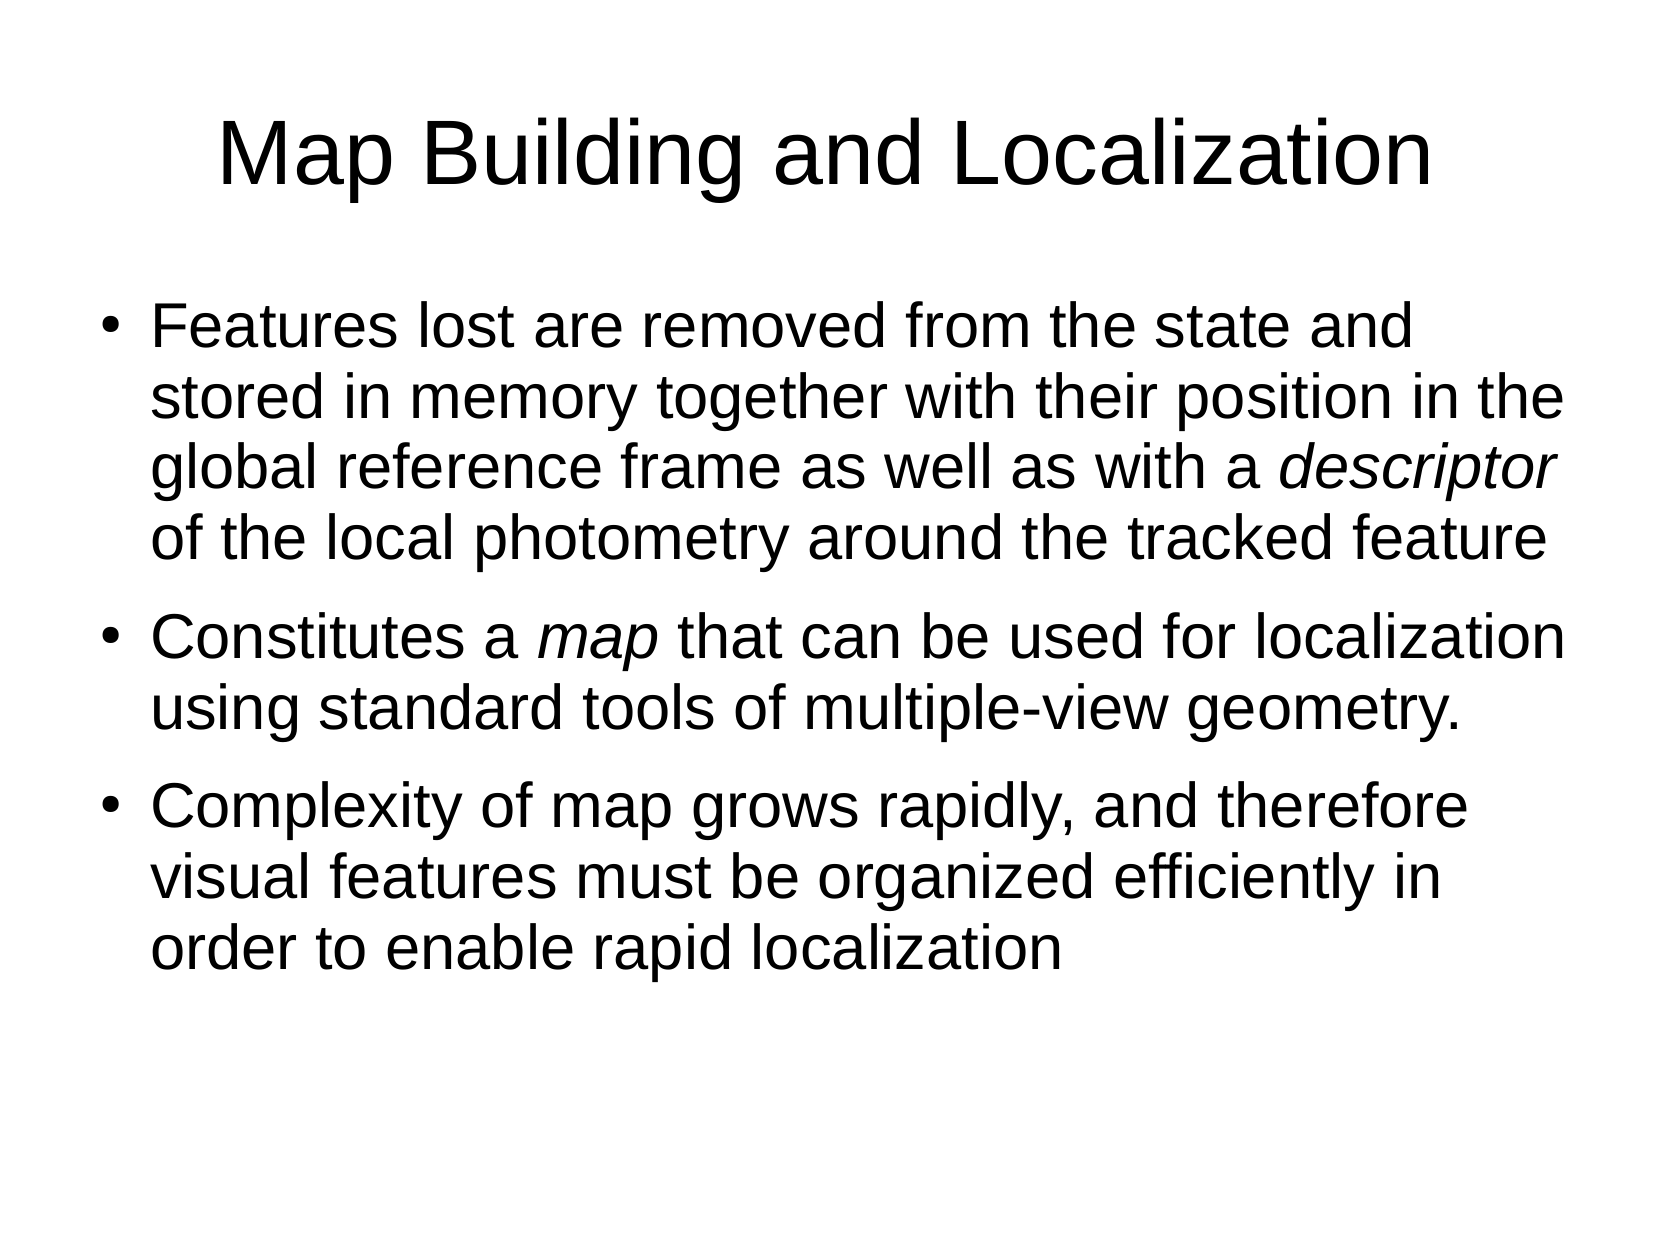

# Map Building and Localization
Features lost are removed from the state and stored in memory together with their position in the global reference frame as well as with a descriptor of the local photometry around the tracked feature
Constitutes a map that can be used for localization using standard tools of multiple-view geometry.
Complexity of map grows rapidly, and therefore visual features must be organized efficiently in order to enable rapid localization